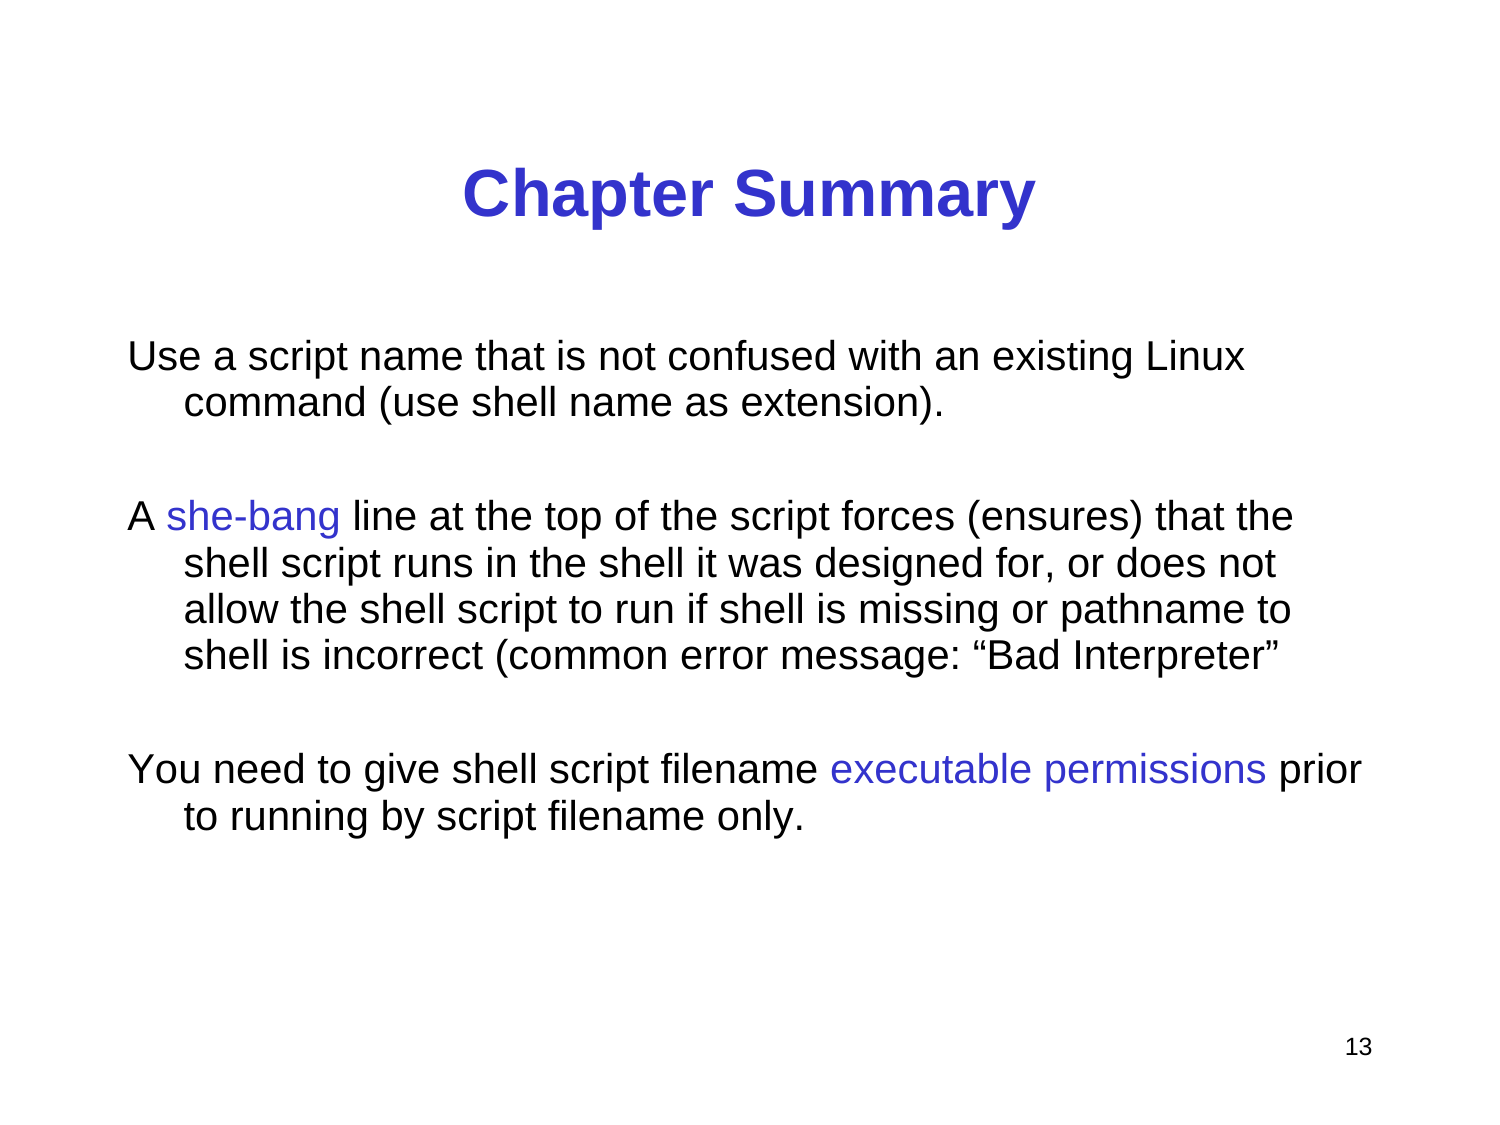

# Chapter Summary
Use a script name that is not confused with an existing Linux command (use shell name as extension).
A she-bang line at the top of the script forces (ensures) that the shell script runs in the shell it was designed for, or does not allow the shell script to run if shell is missing or pathname to shell is incorrect (common error message: “Bad Interpreter”
You need to give shell script filename executable permissions prior to running by script filename only.
13